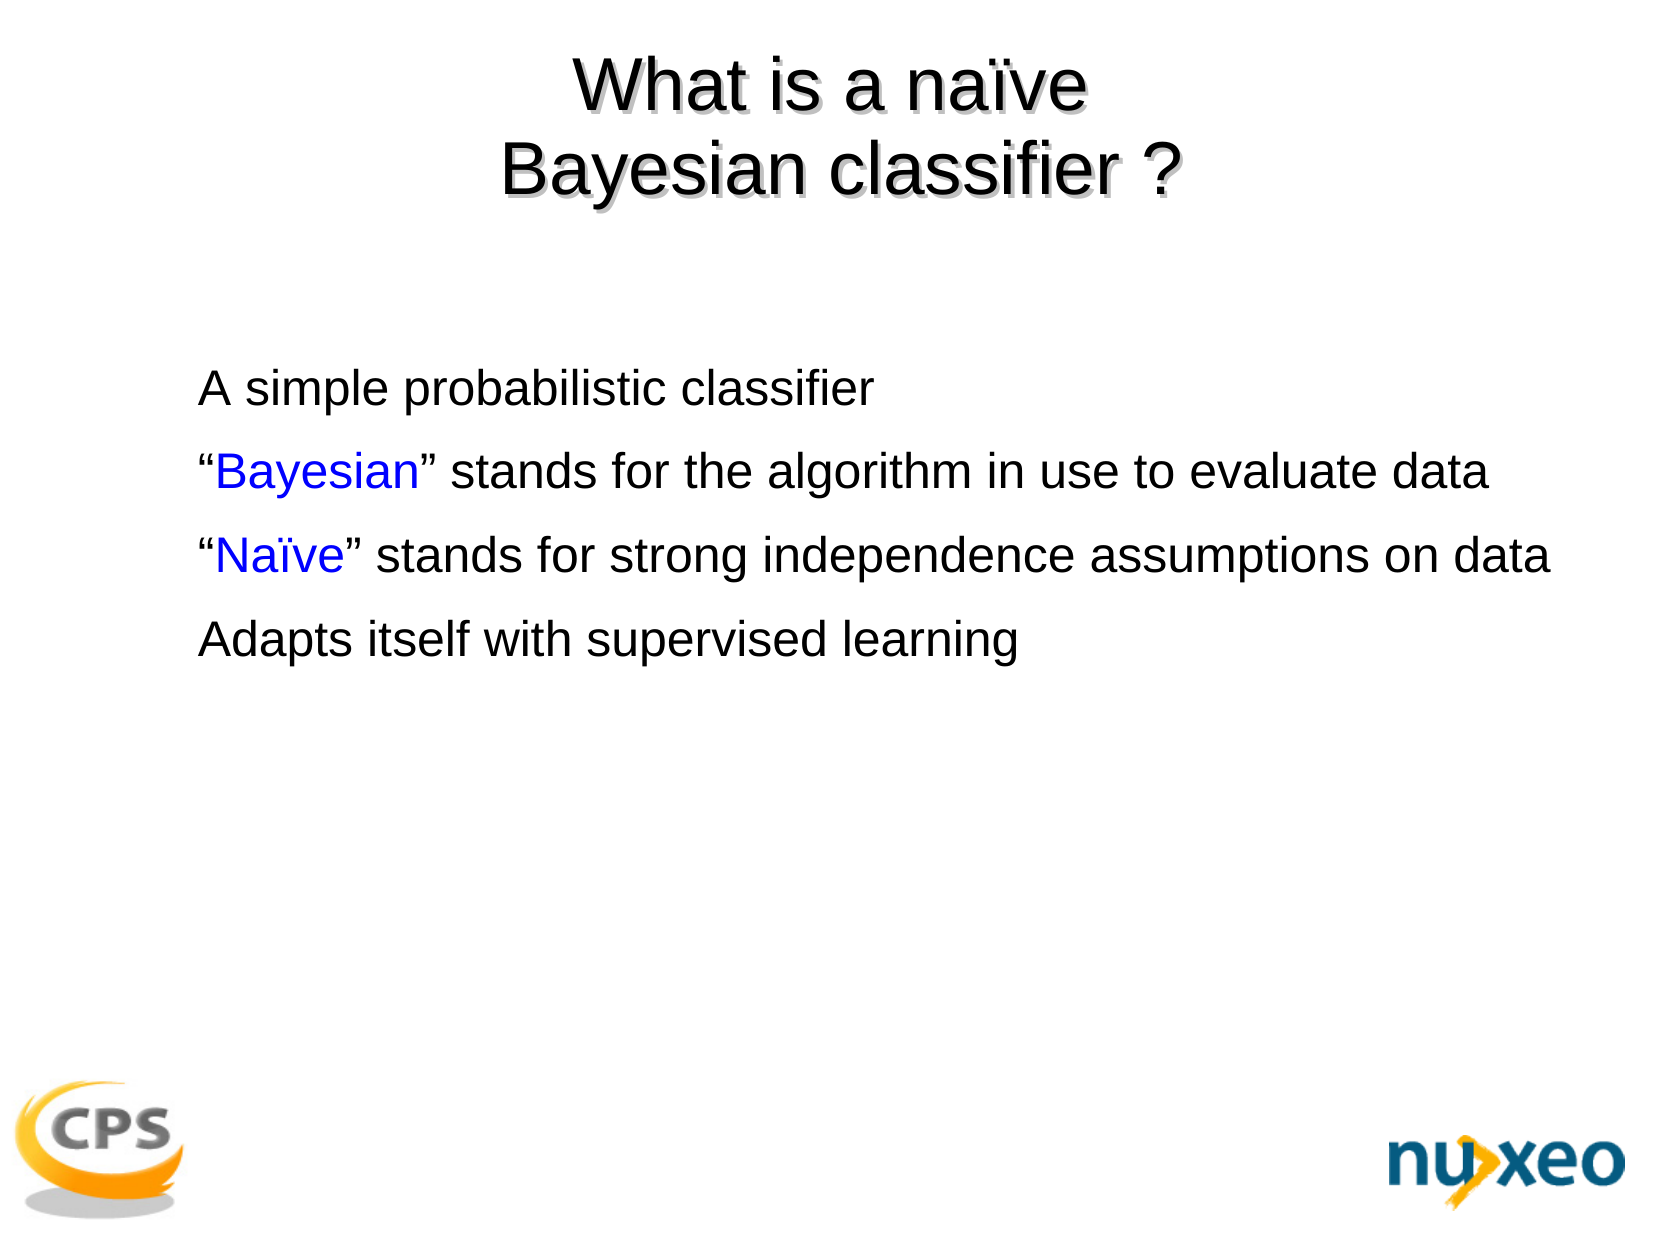

What is a naïve
Bayesian classifier ?
A simple probabilistic classifier
“Bayesian” stands for the algorithm in use to evaluate data
“Naïve” stands for strong independence assumptions on data
Adapts itself with supervised learning